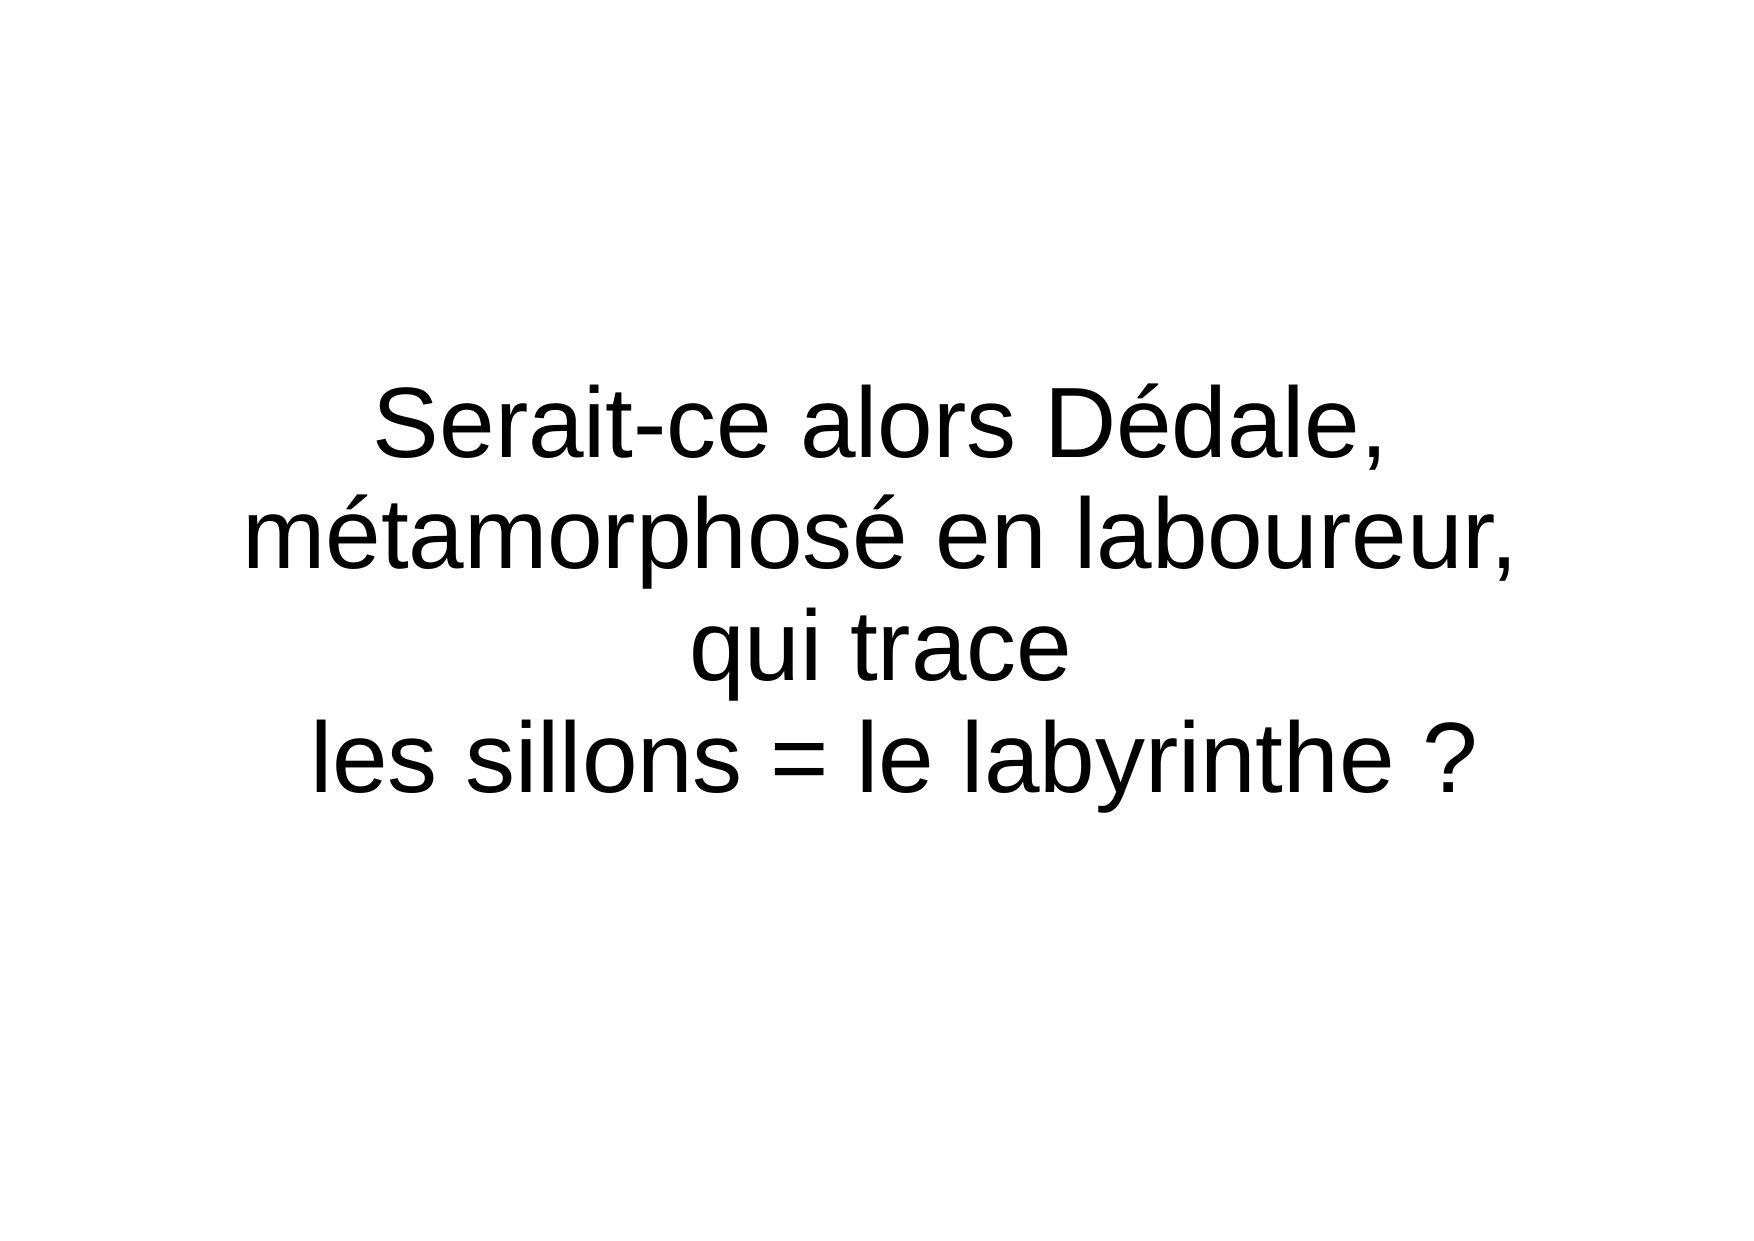

Serait-ce alors Dédale,
métamorphosé en laboureur,
qui trace
les sillons = le labyrinthe ?